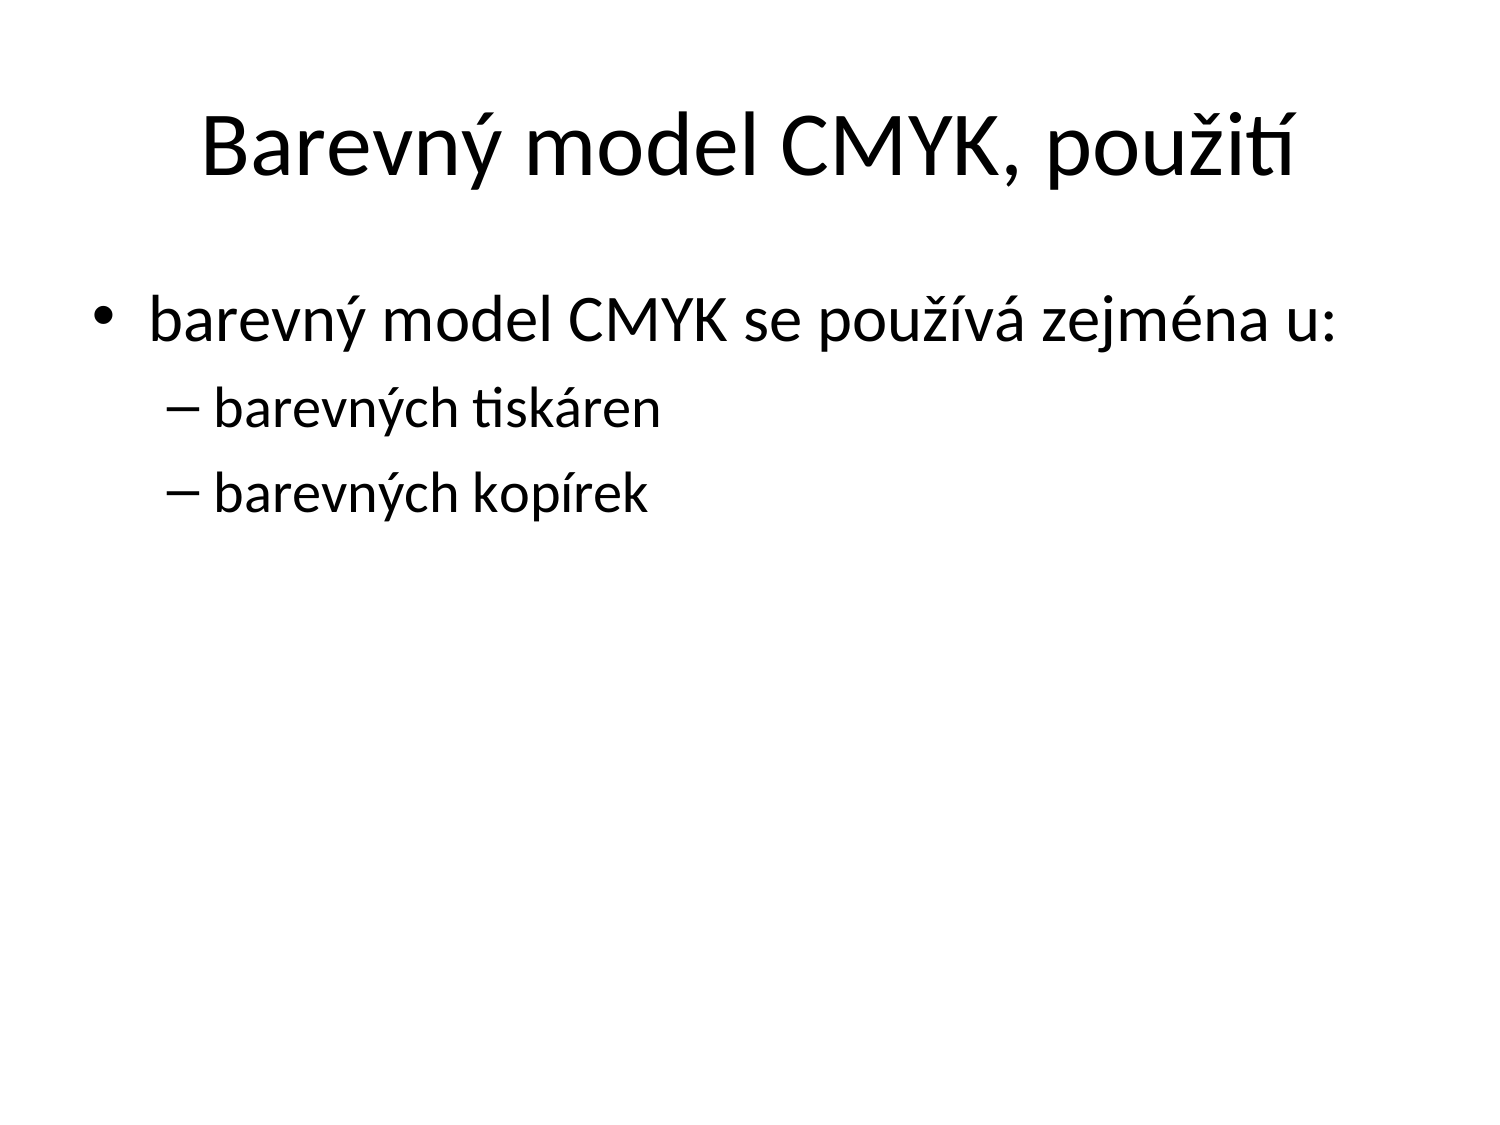

# Barevný model CMYK, použití
barevný model CMYK se používá zejména u:
barevných tiskáren
barevných kopírek